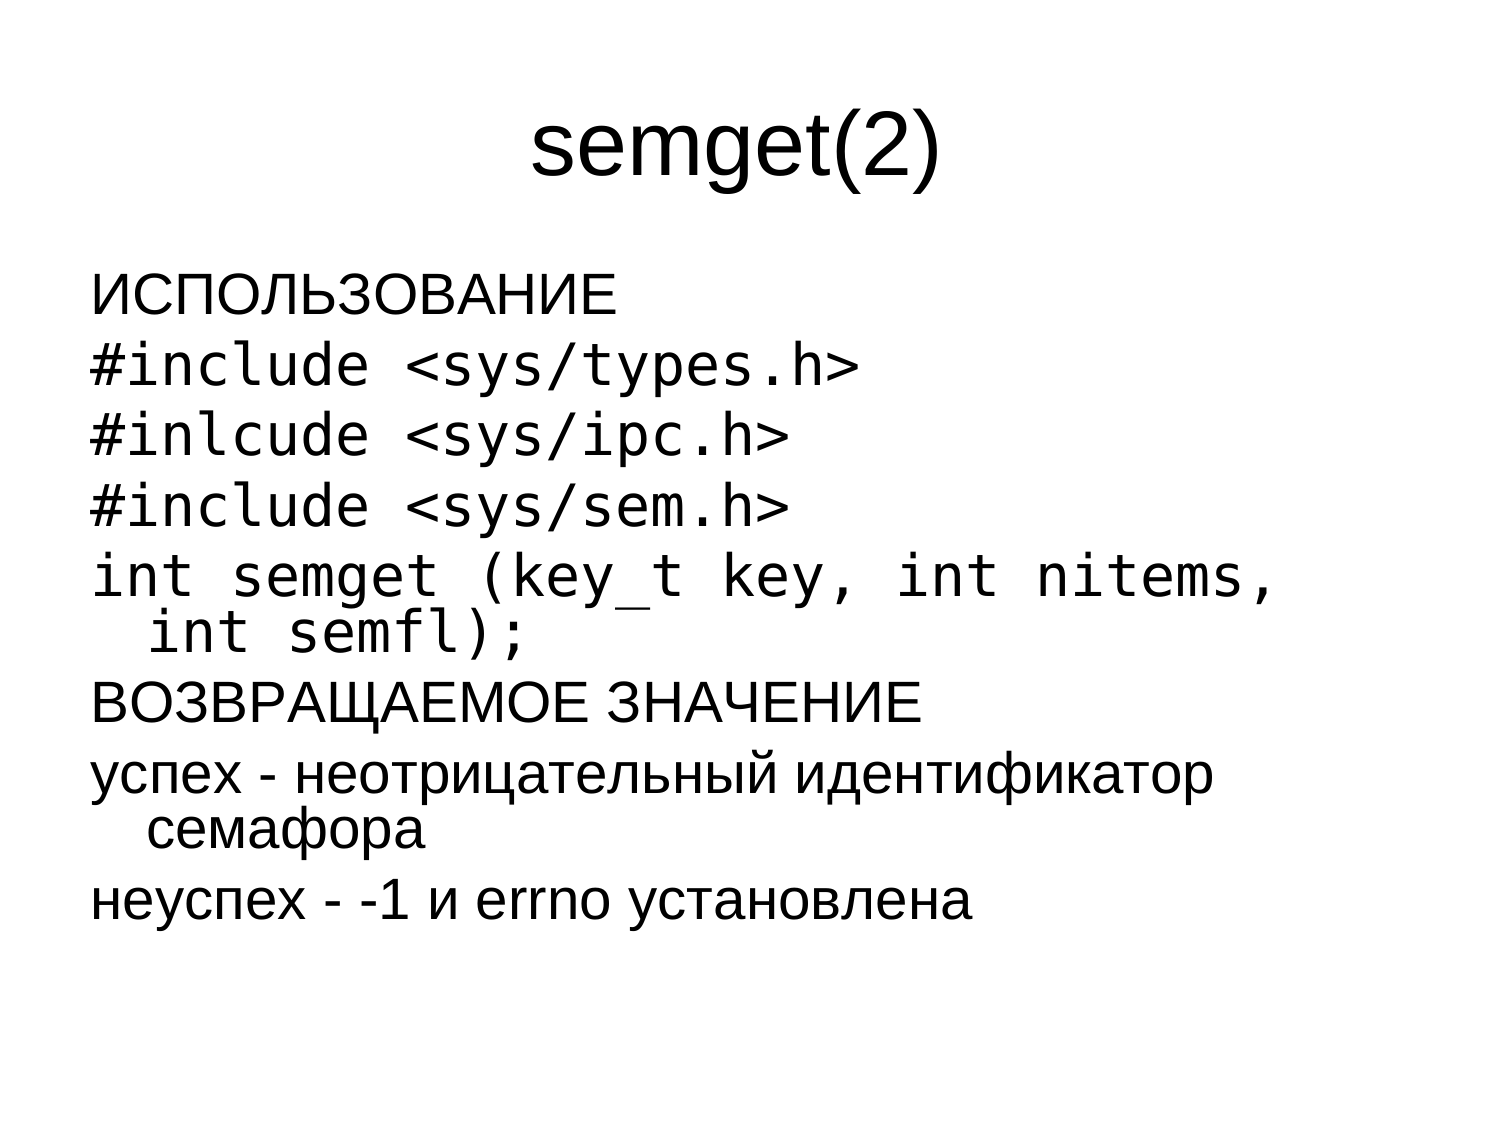

# semget(2)
ИСПОЛЬЗОВАНИЕ
#include <sys/types.h>
#inlcude <sys/ipc.h>
#include <sys/sem.h>
int semget (key_t key, int nitems, int semfl);
ВОЗВРАЩАЕМОЕ ЗНАЧЕНИЕ
успех - неотрицательный идентификатор семафора
неуспех - -1 и errno установлена